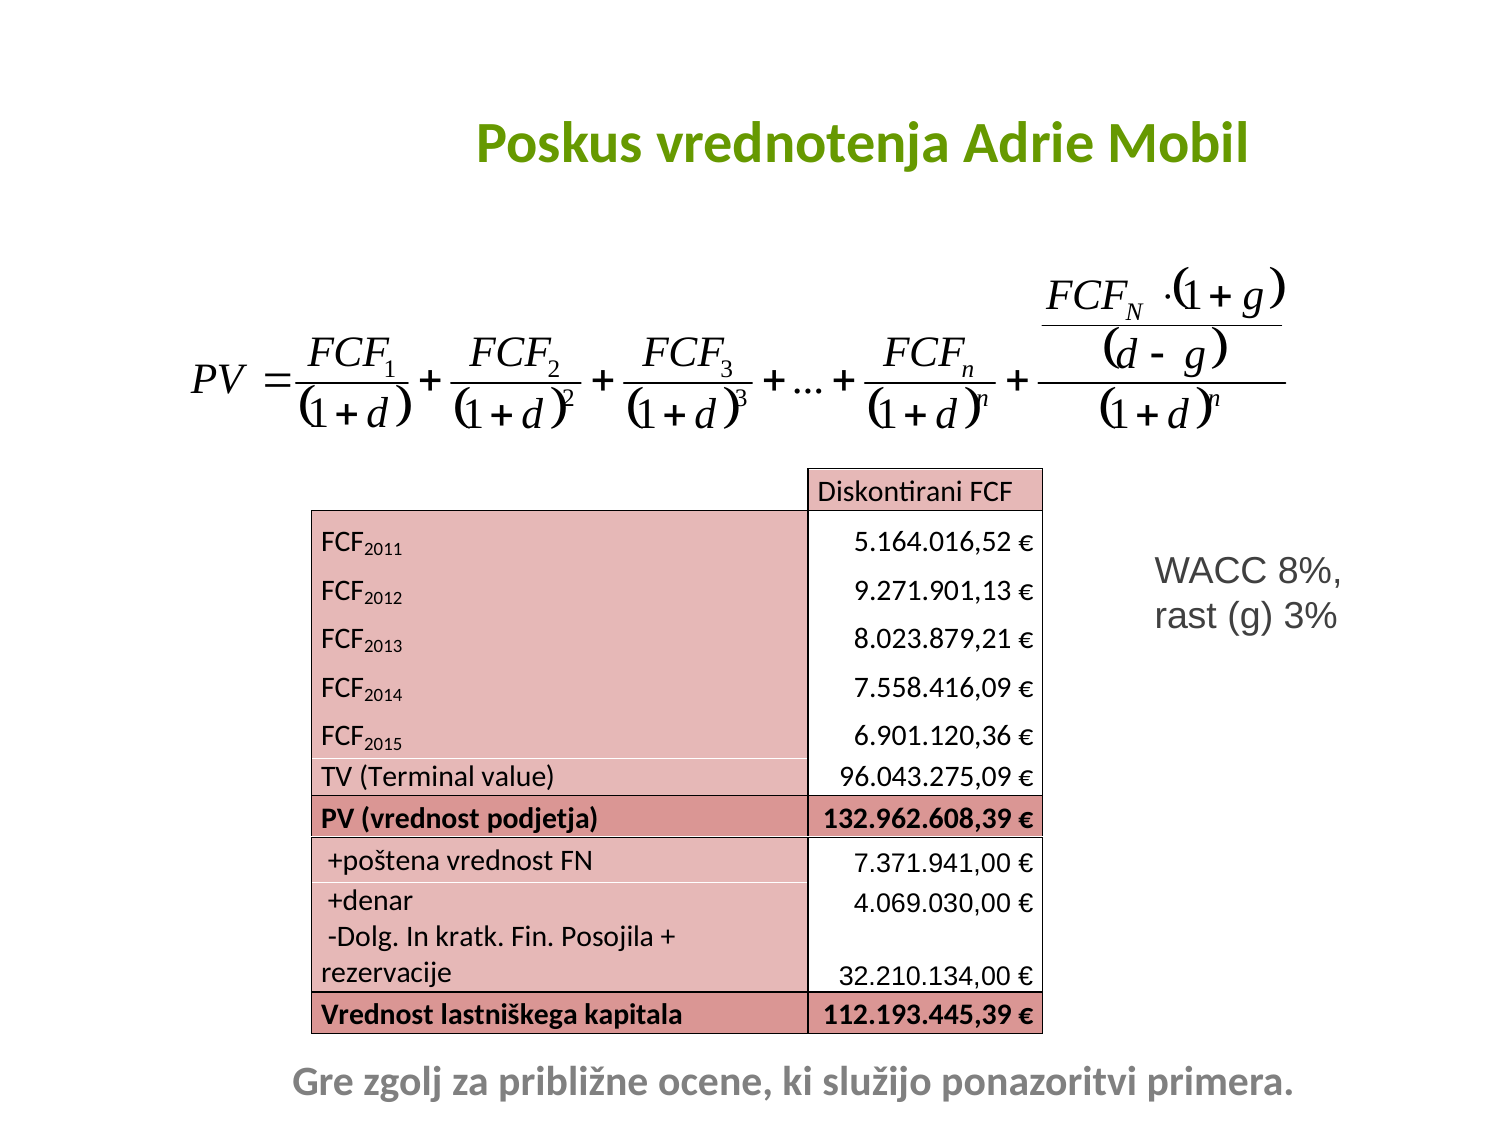

# Poskus vrednotenja Adrie Mobil
WACC 8%,
rast (g) 3%
Gre zgolj za približne ocene, ki služijo ponazoritvi primera.